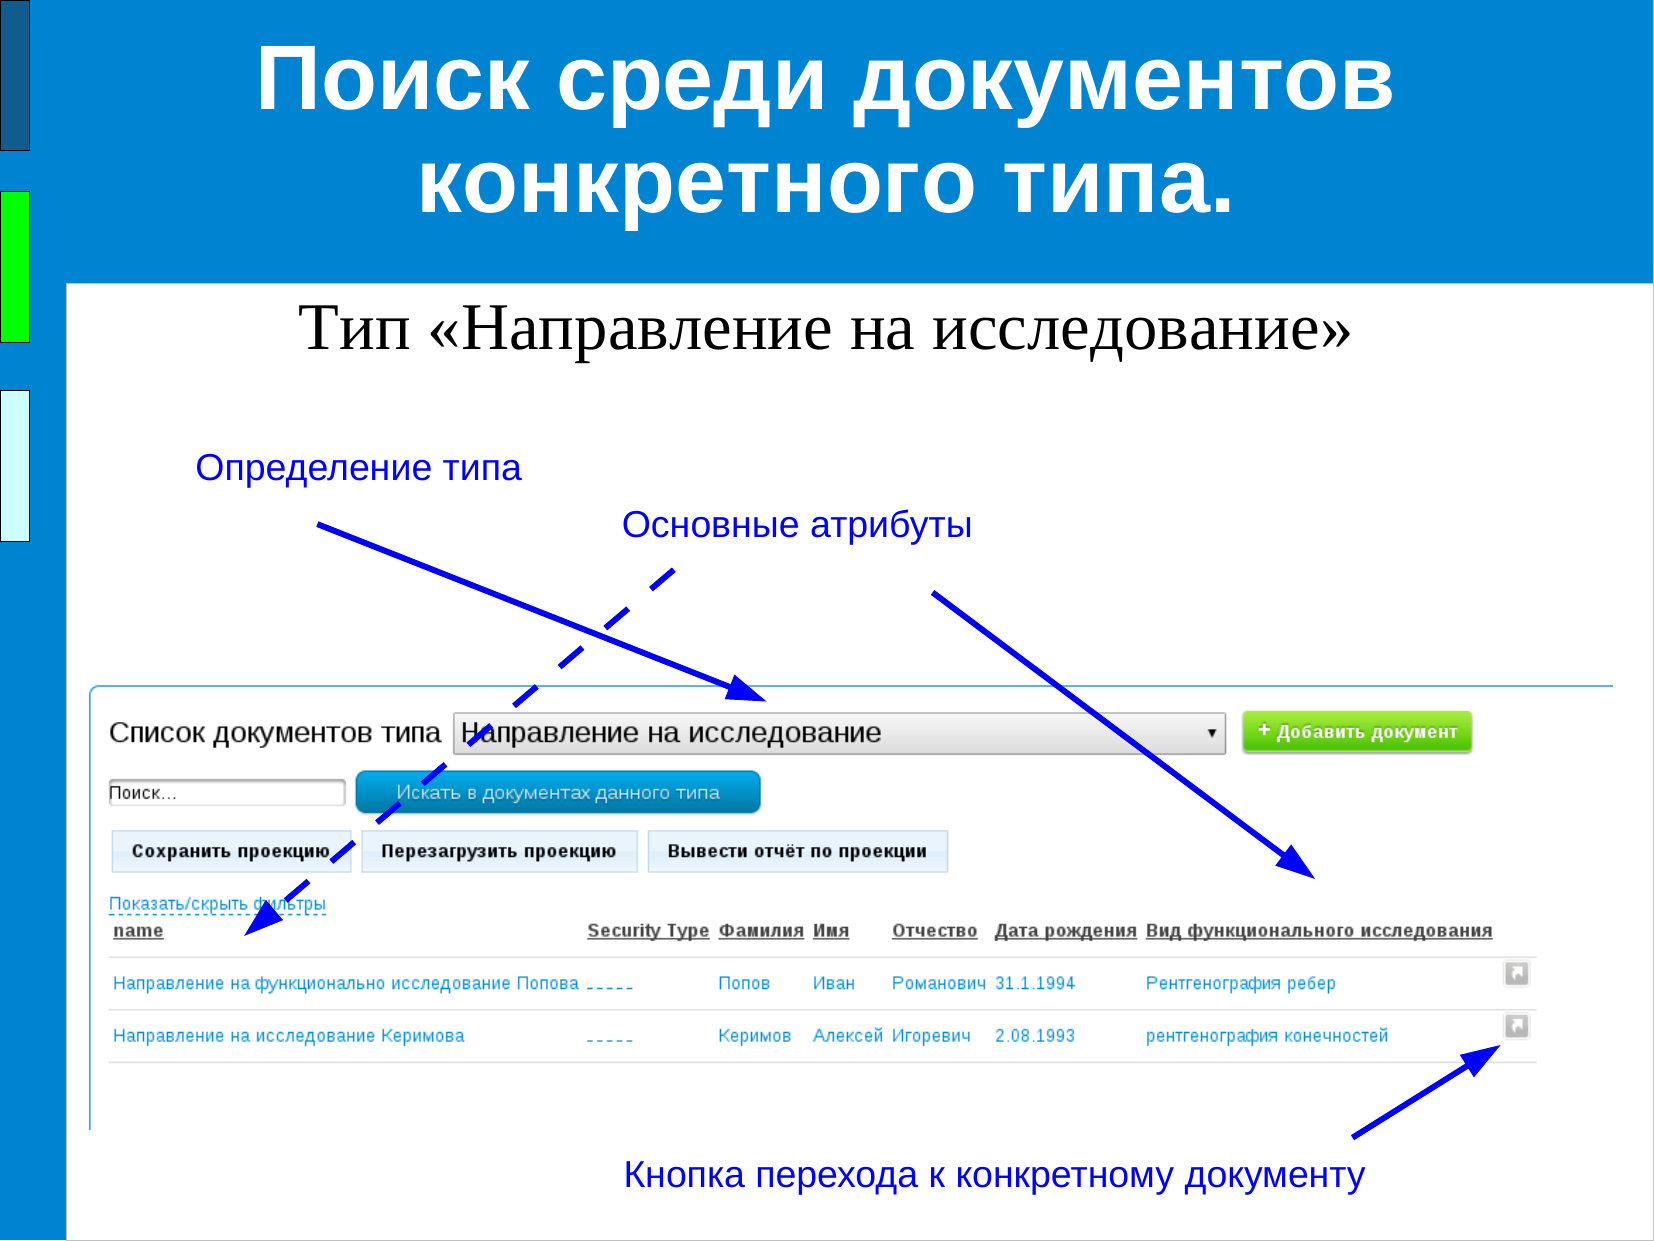

# Поиск среди документов конкретного типа.
Тип «Направление на исследование»
Определение типа
Основные атрибуты
ООО "Альфа-Интегрум", 2013г.
Кнопка перехода к конкретному документу